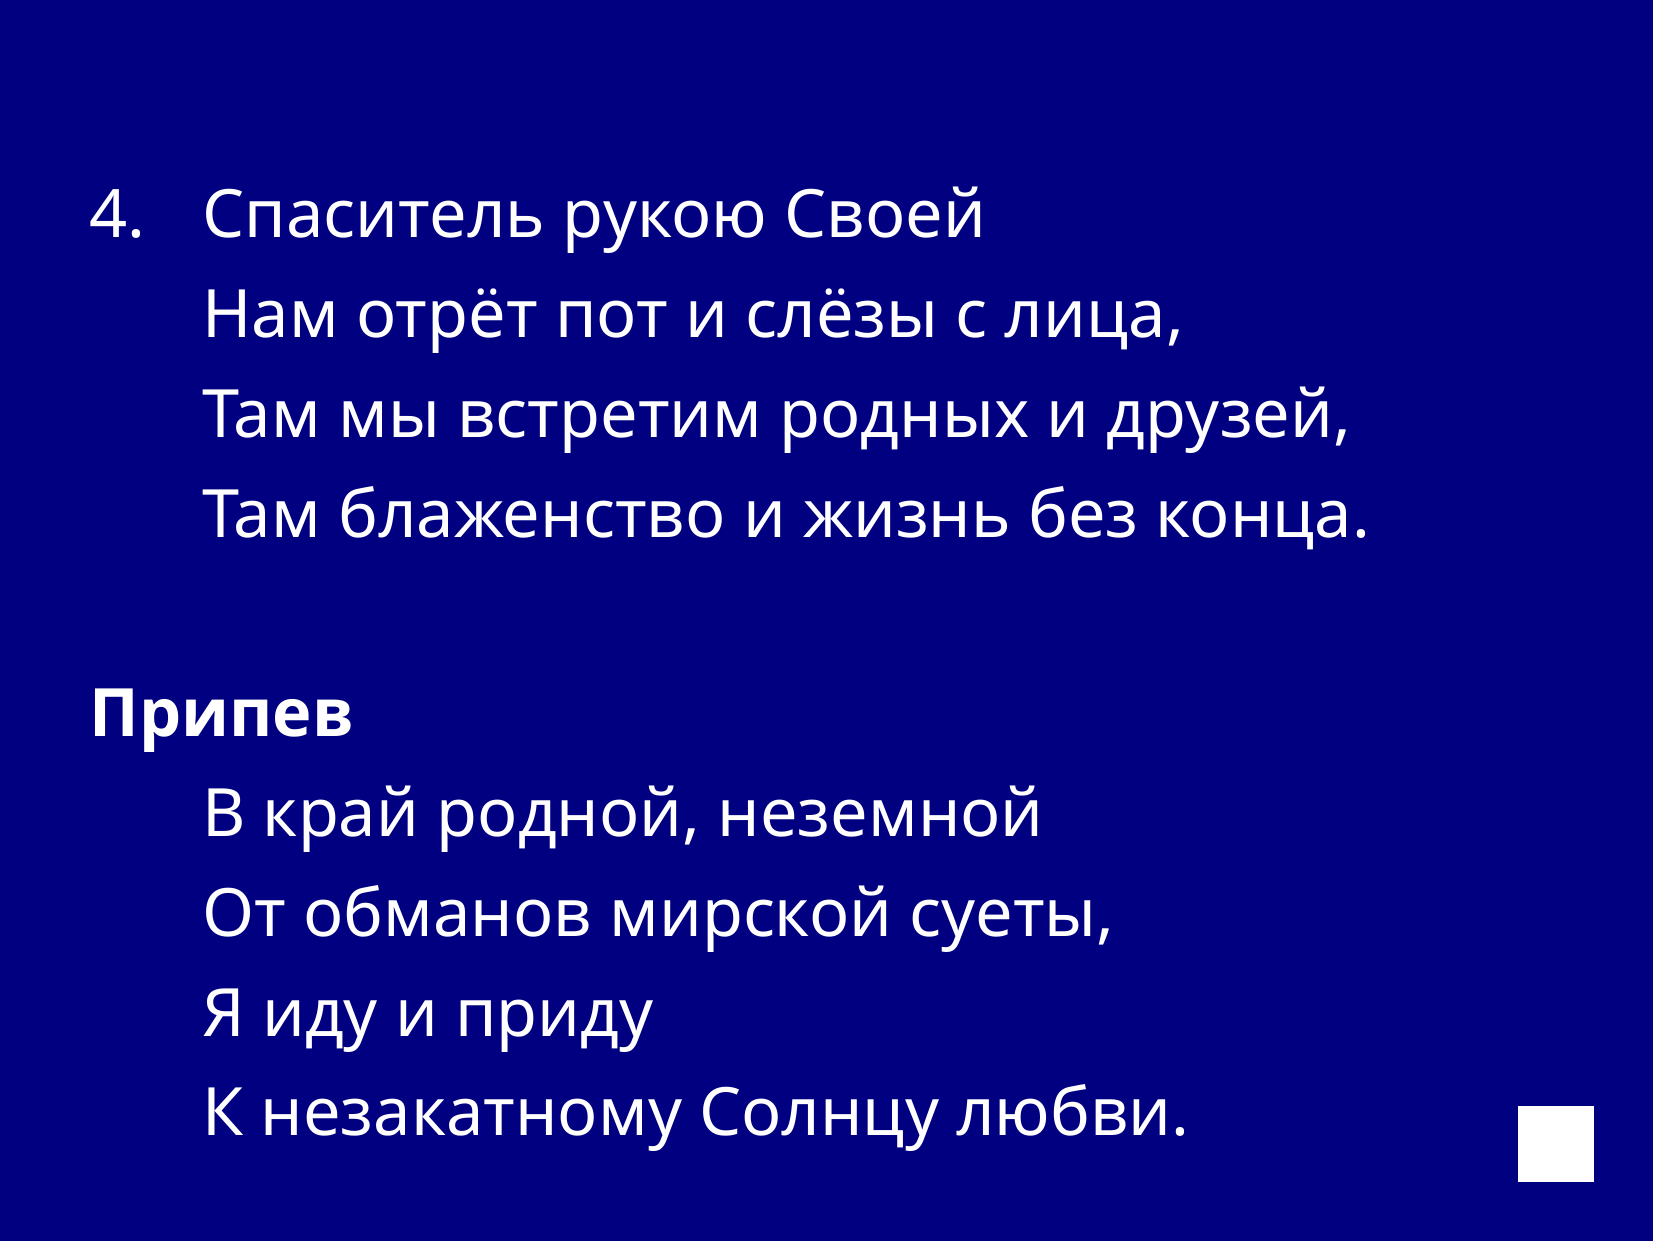

4.	Спаситель рукою Своей
	Нам отрёт пот и слёзы с лица,
	Там мы встретим родных и друзей,
	Там блаженство и жизнь без конца.
Припев
	В край родной, неземной
	От обманов мирской суеты,
	Я иду и приду
	К незакатному Солнцу любви.